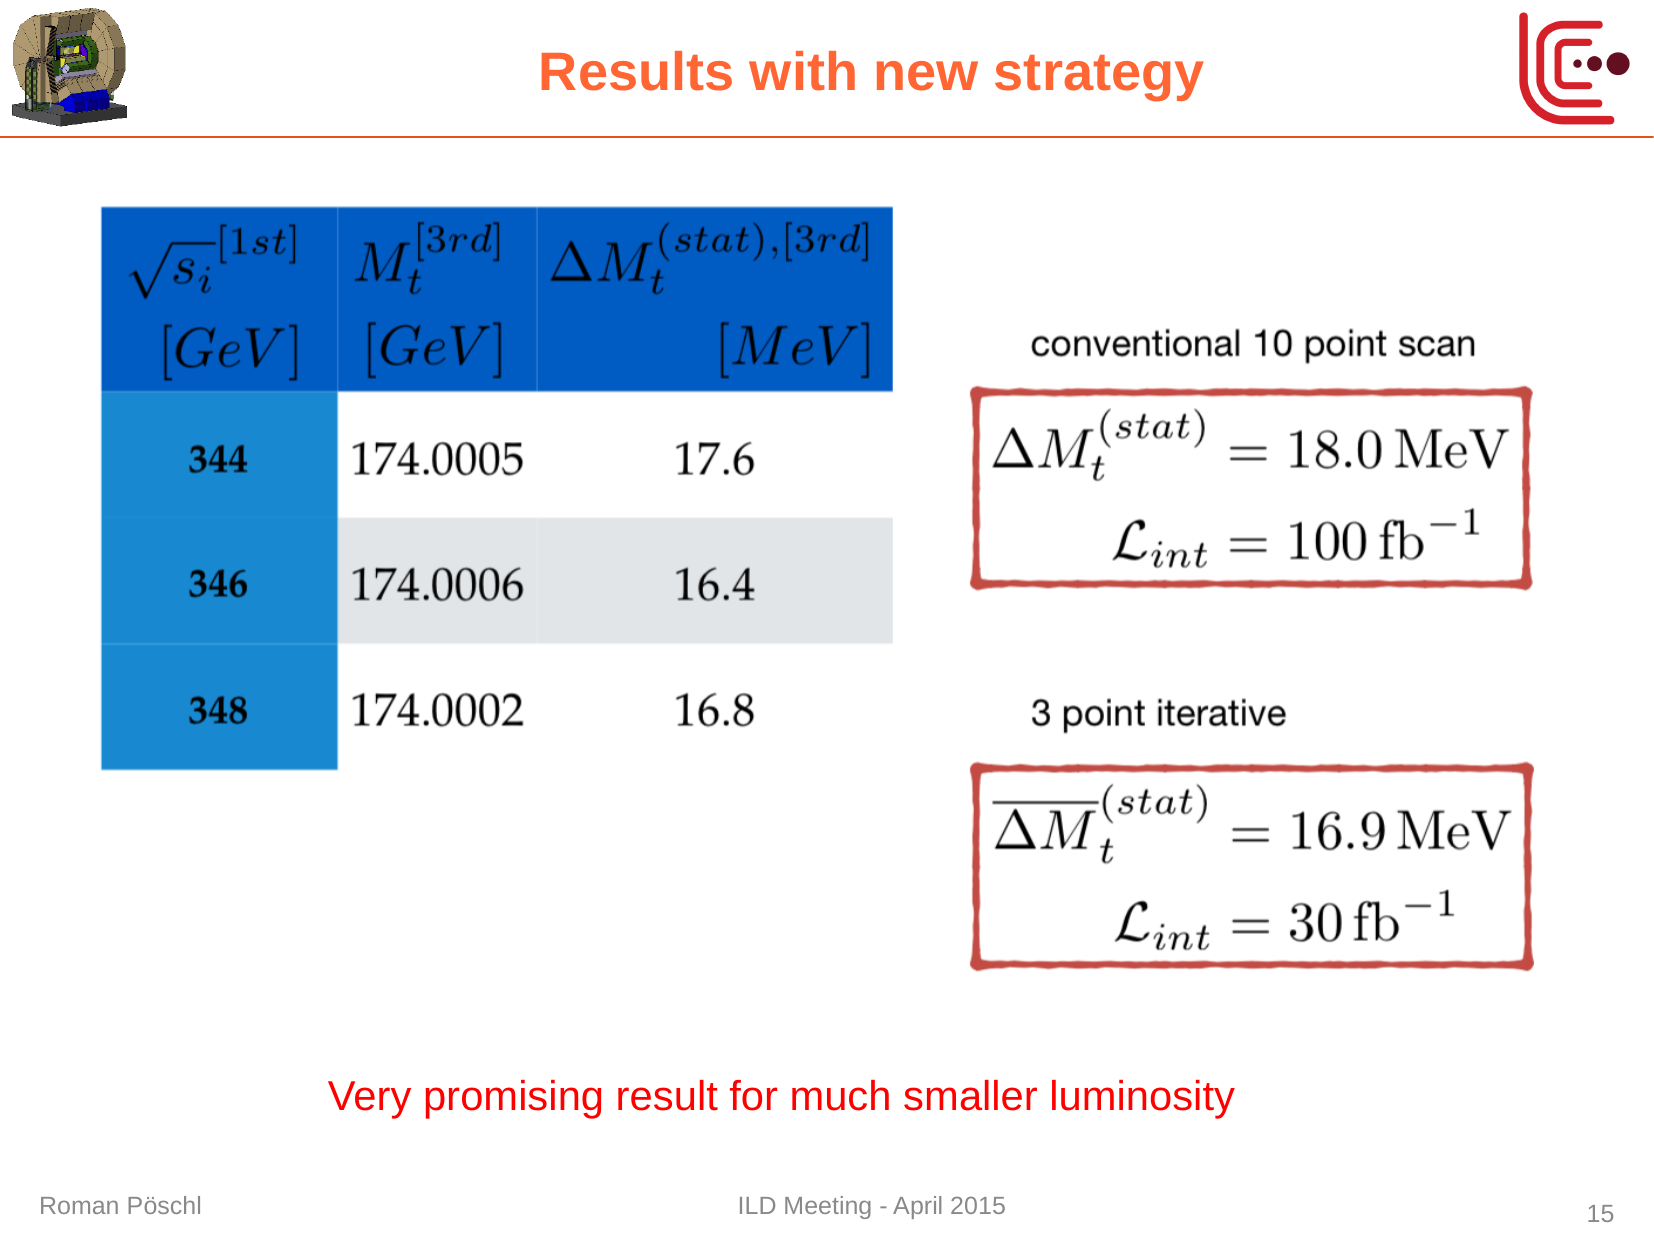

# Results with new strategy
Very promising result for much smaller luminosity